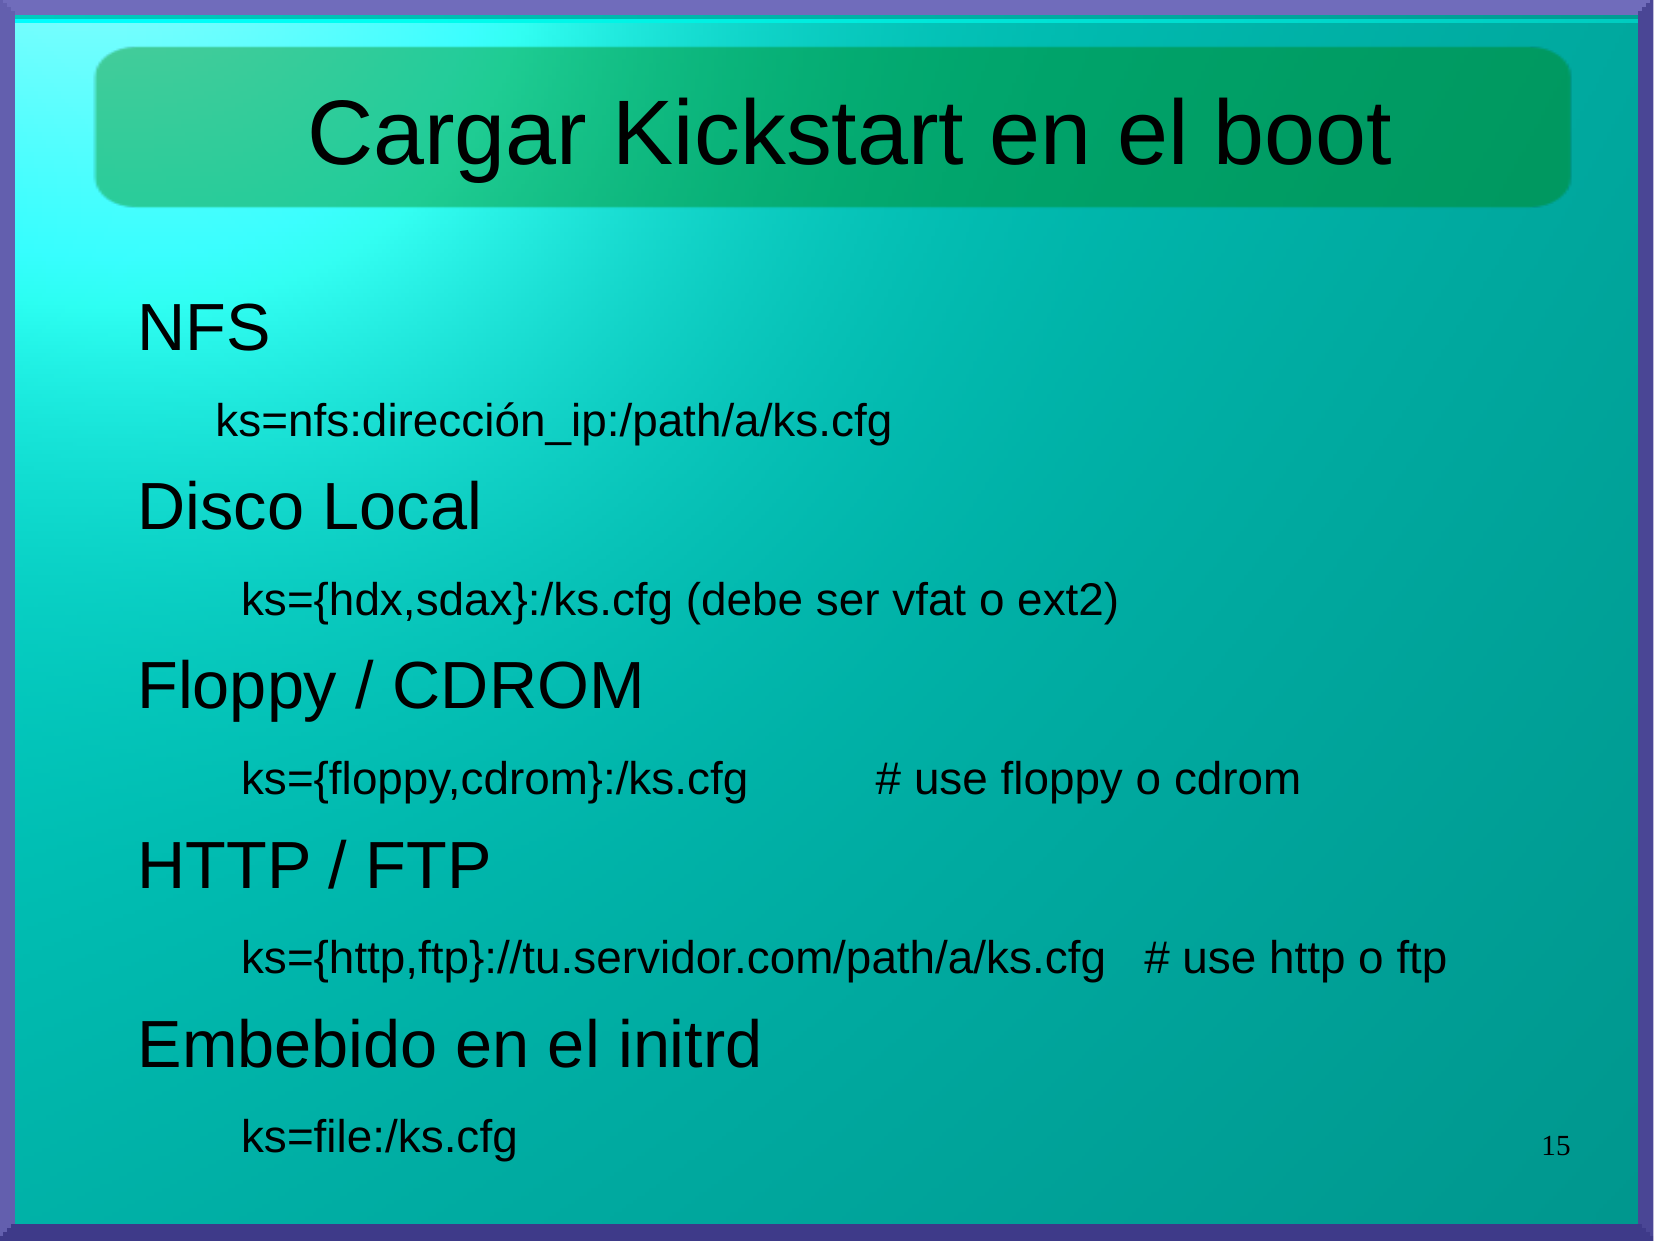

# Cargar Kickstart en el boot
 NFS
 ks=nfs:dirección_ip:/path/a/ks.cfg
 Disco Local
 ks={hdx,sdax}:/ks.cfg (debe ser vfat o ext2)
 Floppy / CDROM
 ks={floppy,cdrom}:/ks.cfg # use floppy o cdrom
 HTTP / FTP
 ks={http,ftp}://tu.servidor.com/path/a/ks.cfg # use http o ftp
 Embebido en el initrd
 ks=file:/ks.cfg
15